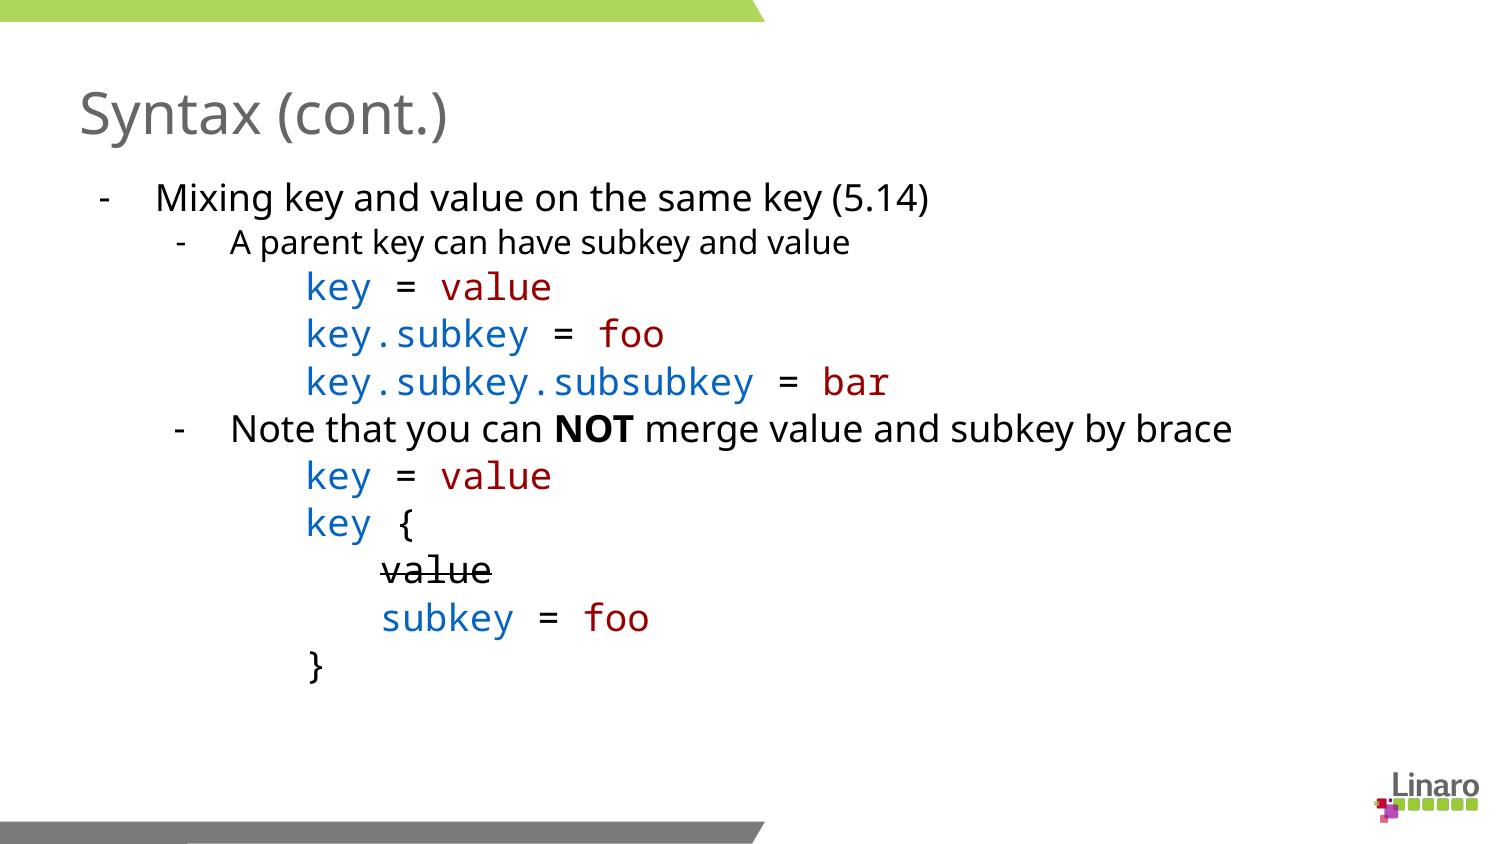

# Syntax (cont.)
Mixing key and value on the same key (5.14)
A parent key can have subkey and value
	key = value
	key.subkey = foo
	key.subkey.subsubkey = bar
Note that you can NOT merge value and subkey by brace
	key = value
	key {
		value
		subkey = foo
	}